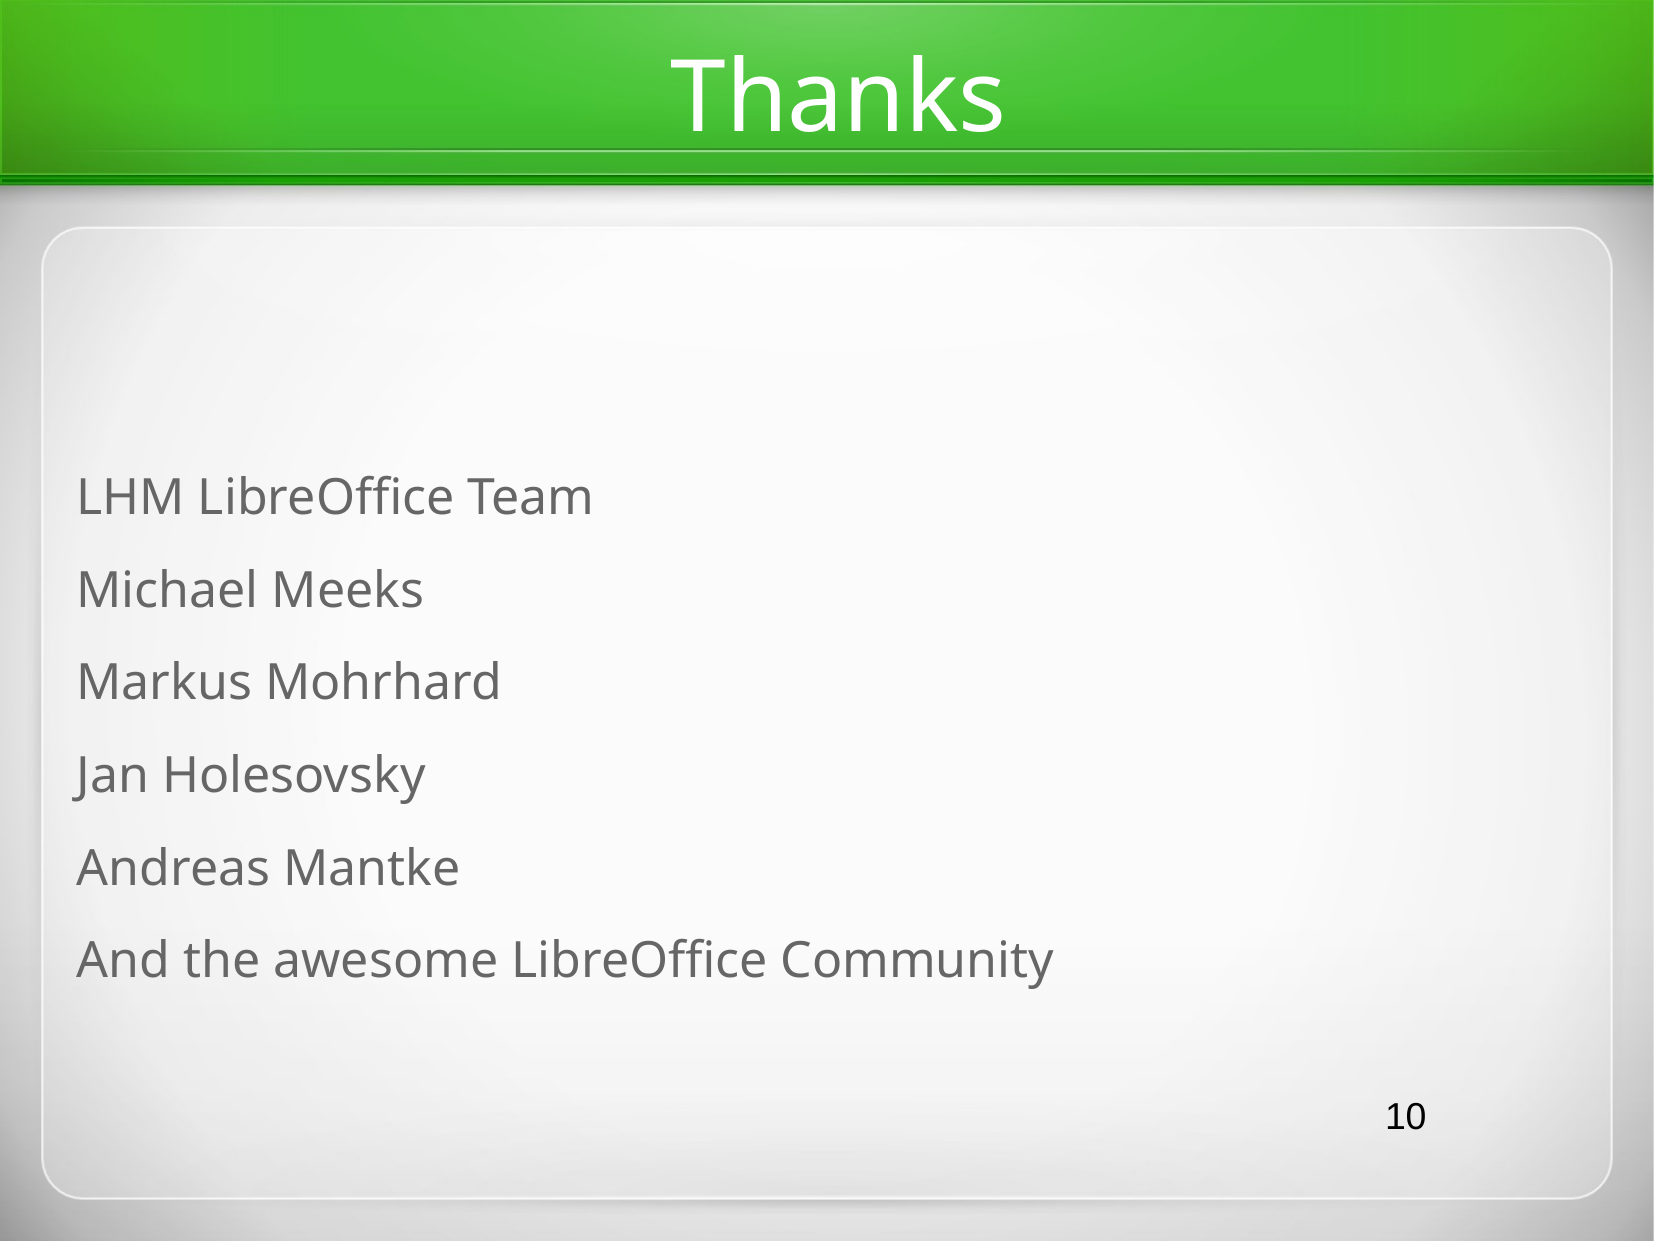

# Thanks
LHM LibreOffice Team
Michael Meeks
Markus Mohrhard
Jan Holesovsky
Andreas Mantke
And the awesome LibreOffice Community